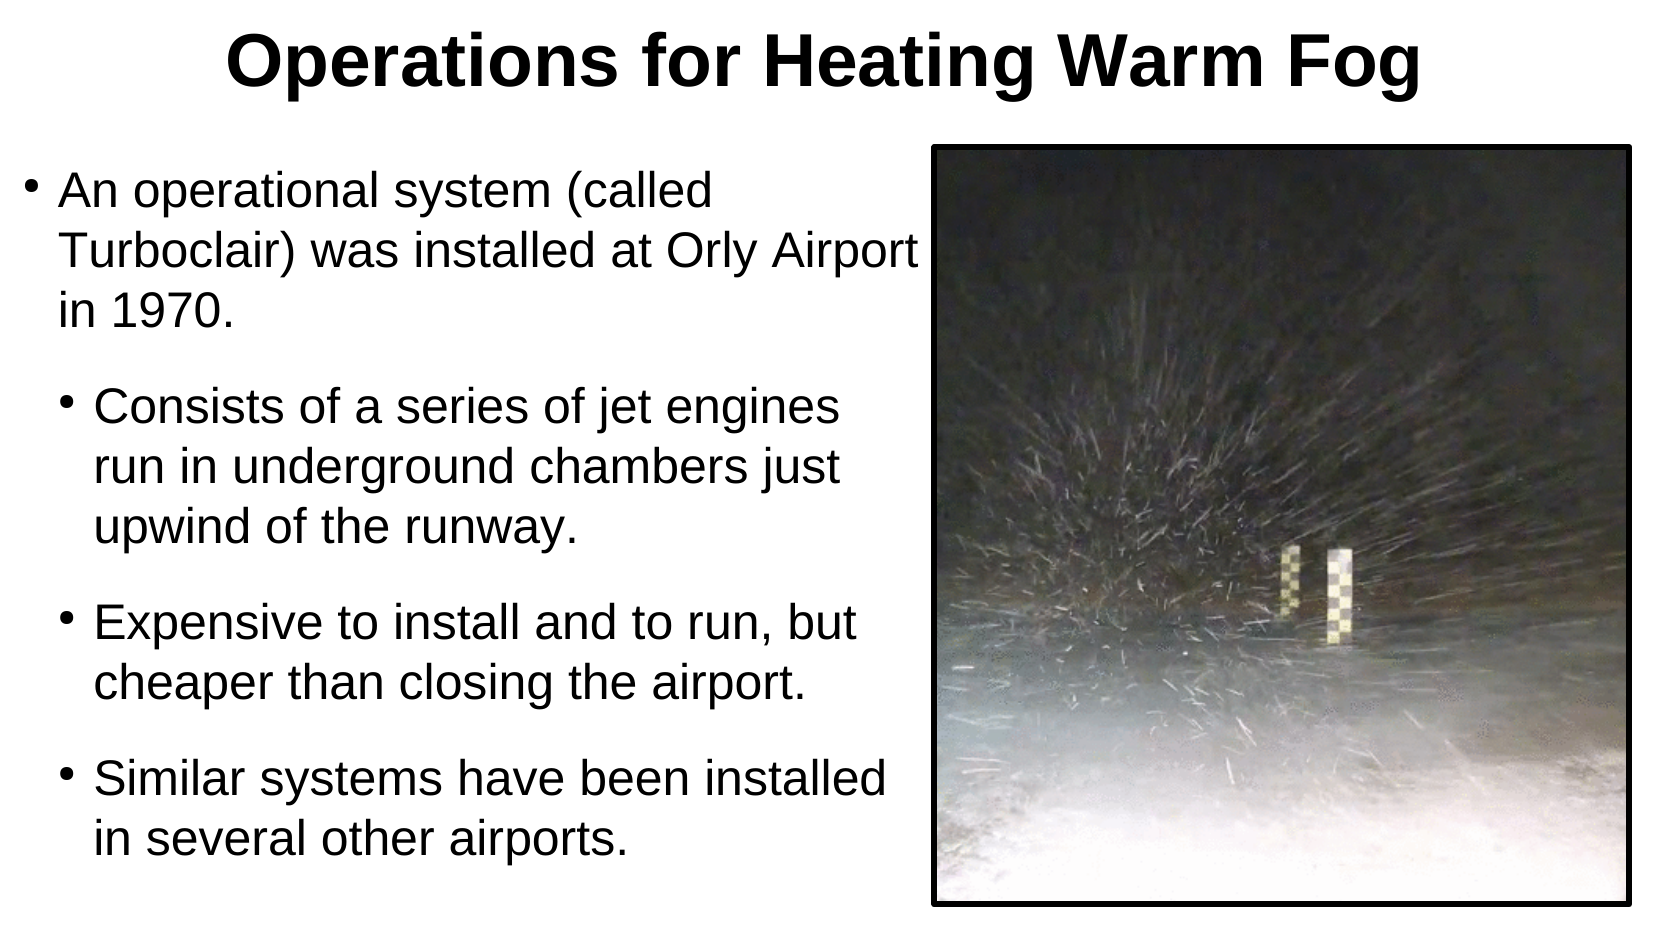

# Operations for Heating Warm Fog
An operational system (called Turboclair) was installed at Orly Airport in 1970.
Consists of a series of jet engines run in underground chambers just upwind of the runway.
Expensive to install and to run, but cheaper than closing the airport.
Similar systems have been installed in several other airports.